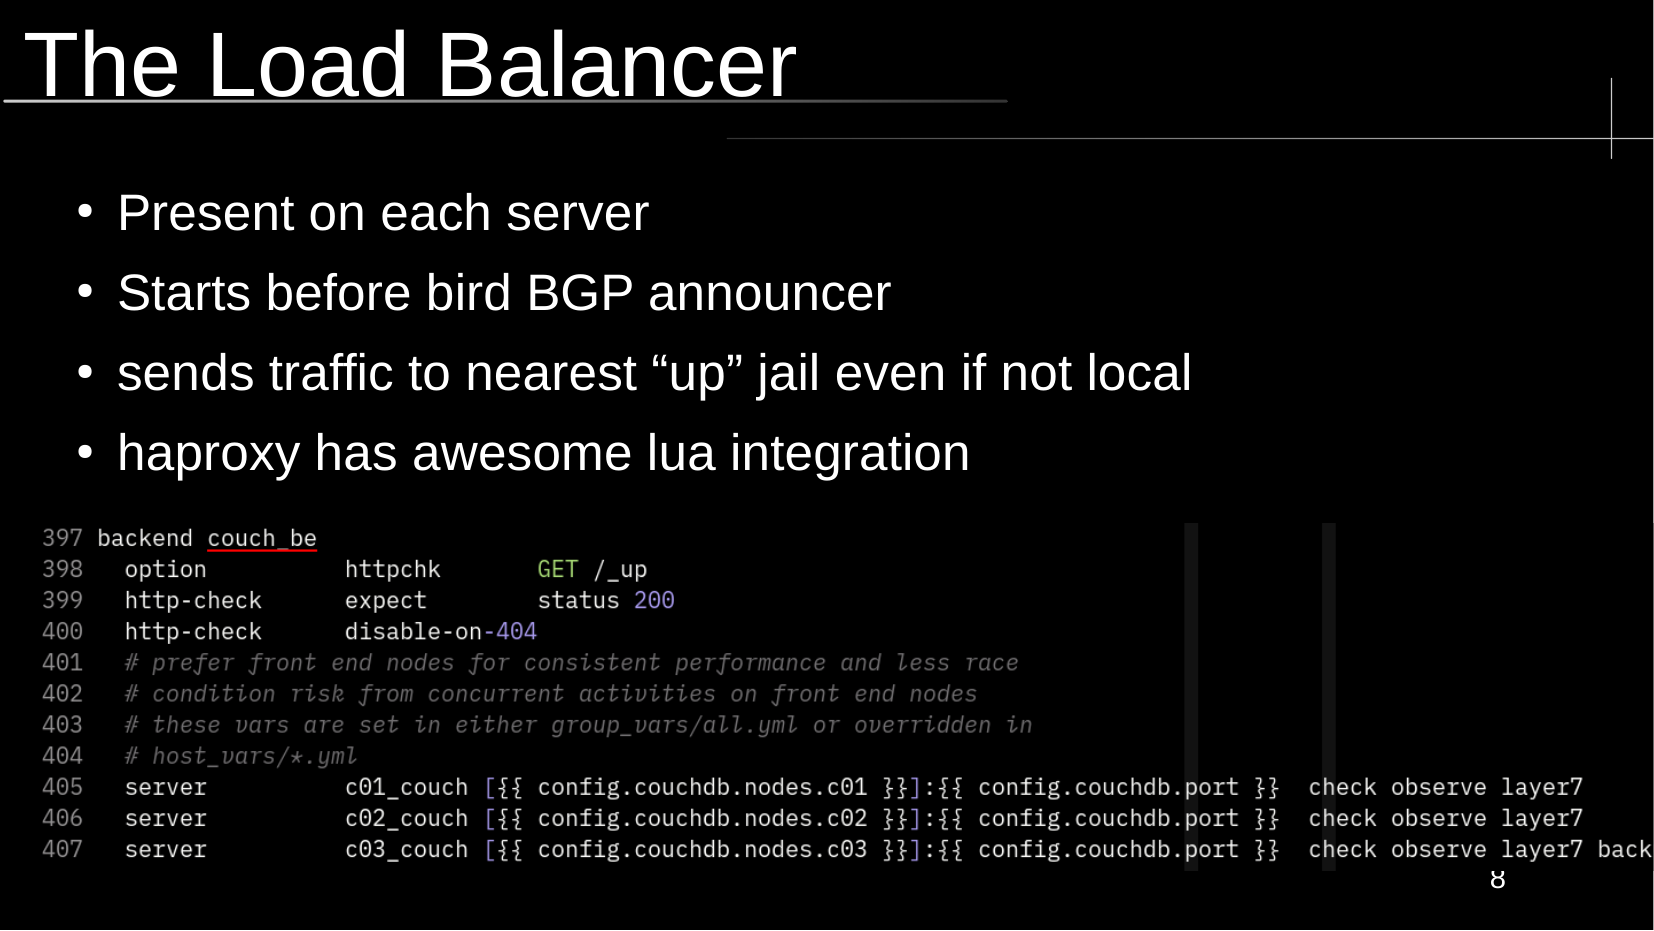

# The Load Balancer
Present on each server
Starts before bird BGP announcer
sends traffic to nearest “up” jail even if not local
haproxy has awesome lua integration
8